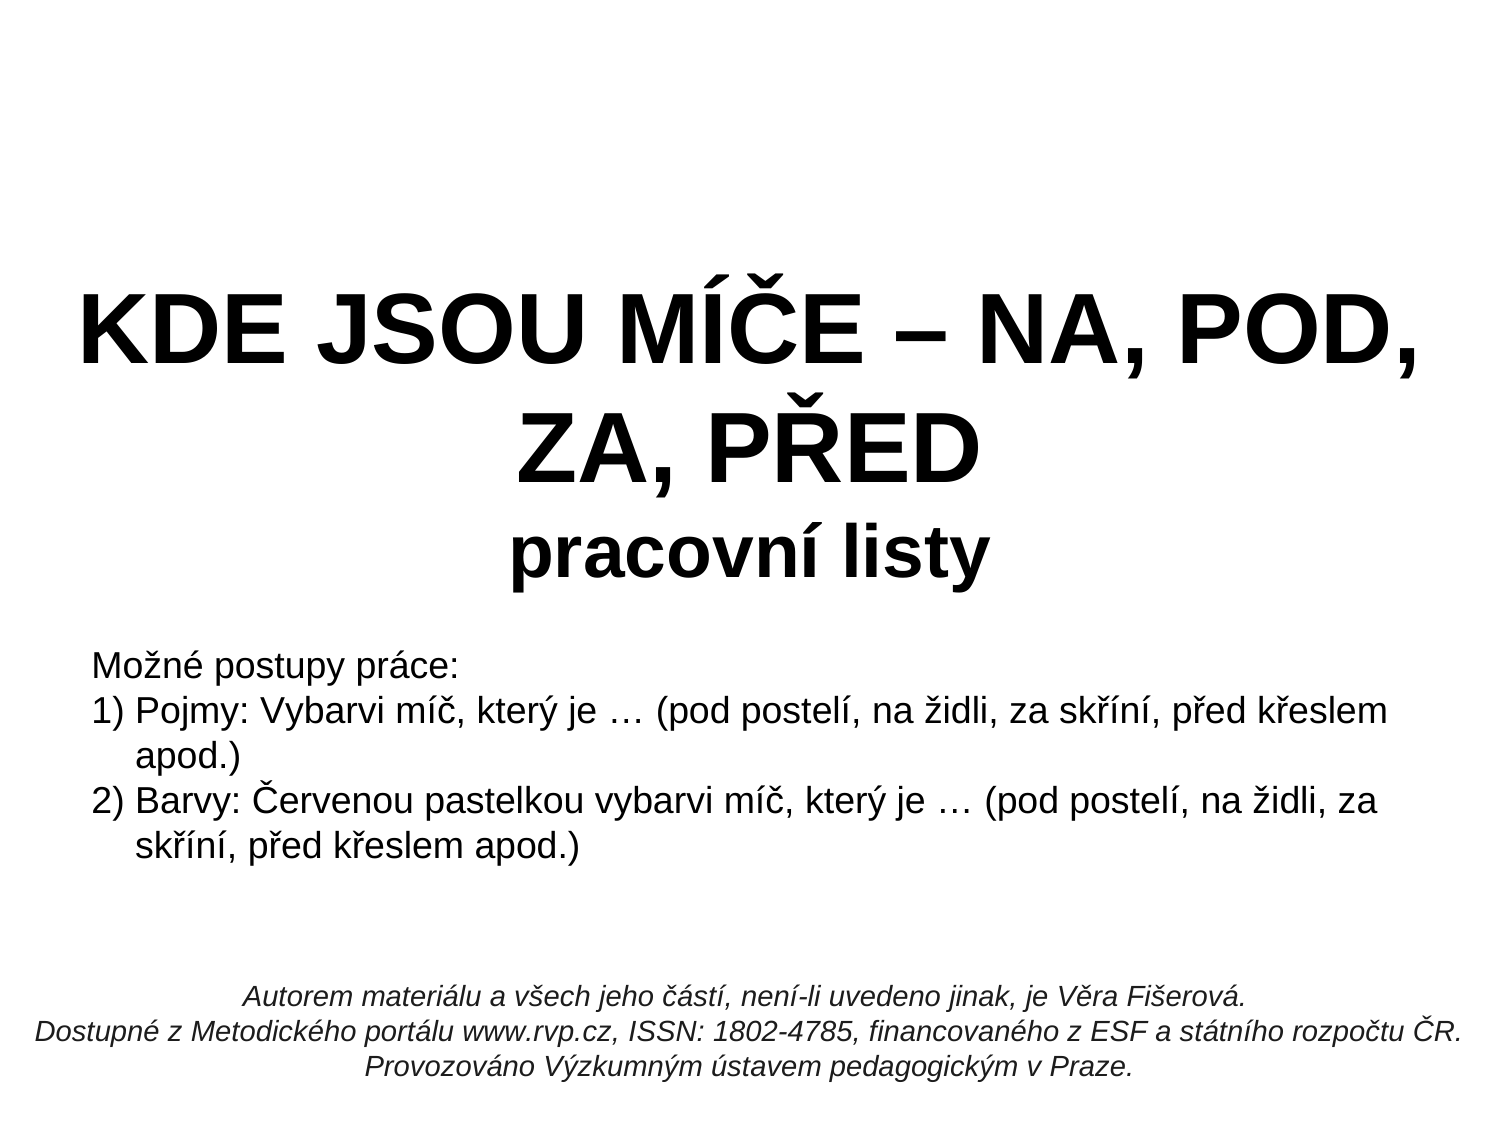

KDE JSOU MÍČE – NA, POD, ZA, PŘED
pracovní listy
Možné postupy práce:
Pojmy: Vybarvi míč, který je … (pod postelí, na židli, za skříní, před křeslem apod.)
Barvy: Červenou pastelkou vybarvi míč, který je … (pod postelí, na židli, za skříní, před křeslem apod.)
Autorem materiálu a všech jeho částí, není-li uvedeno jinak, je Věra Fišerová.
Dostupné z Metodického portálu www.rvp.cz, ISSN: 1802-4785, financovaného z ESF a státního rozpočtu ČR. Provozováno Výzkumným ústavem pedagogickým v Praze.